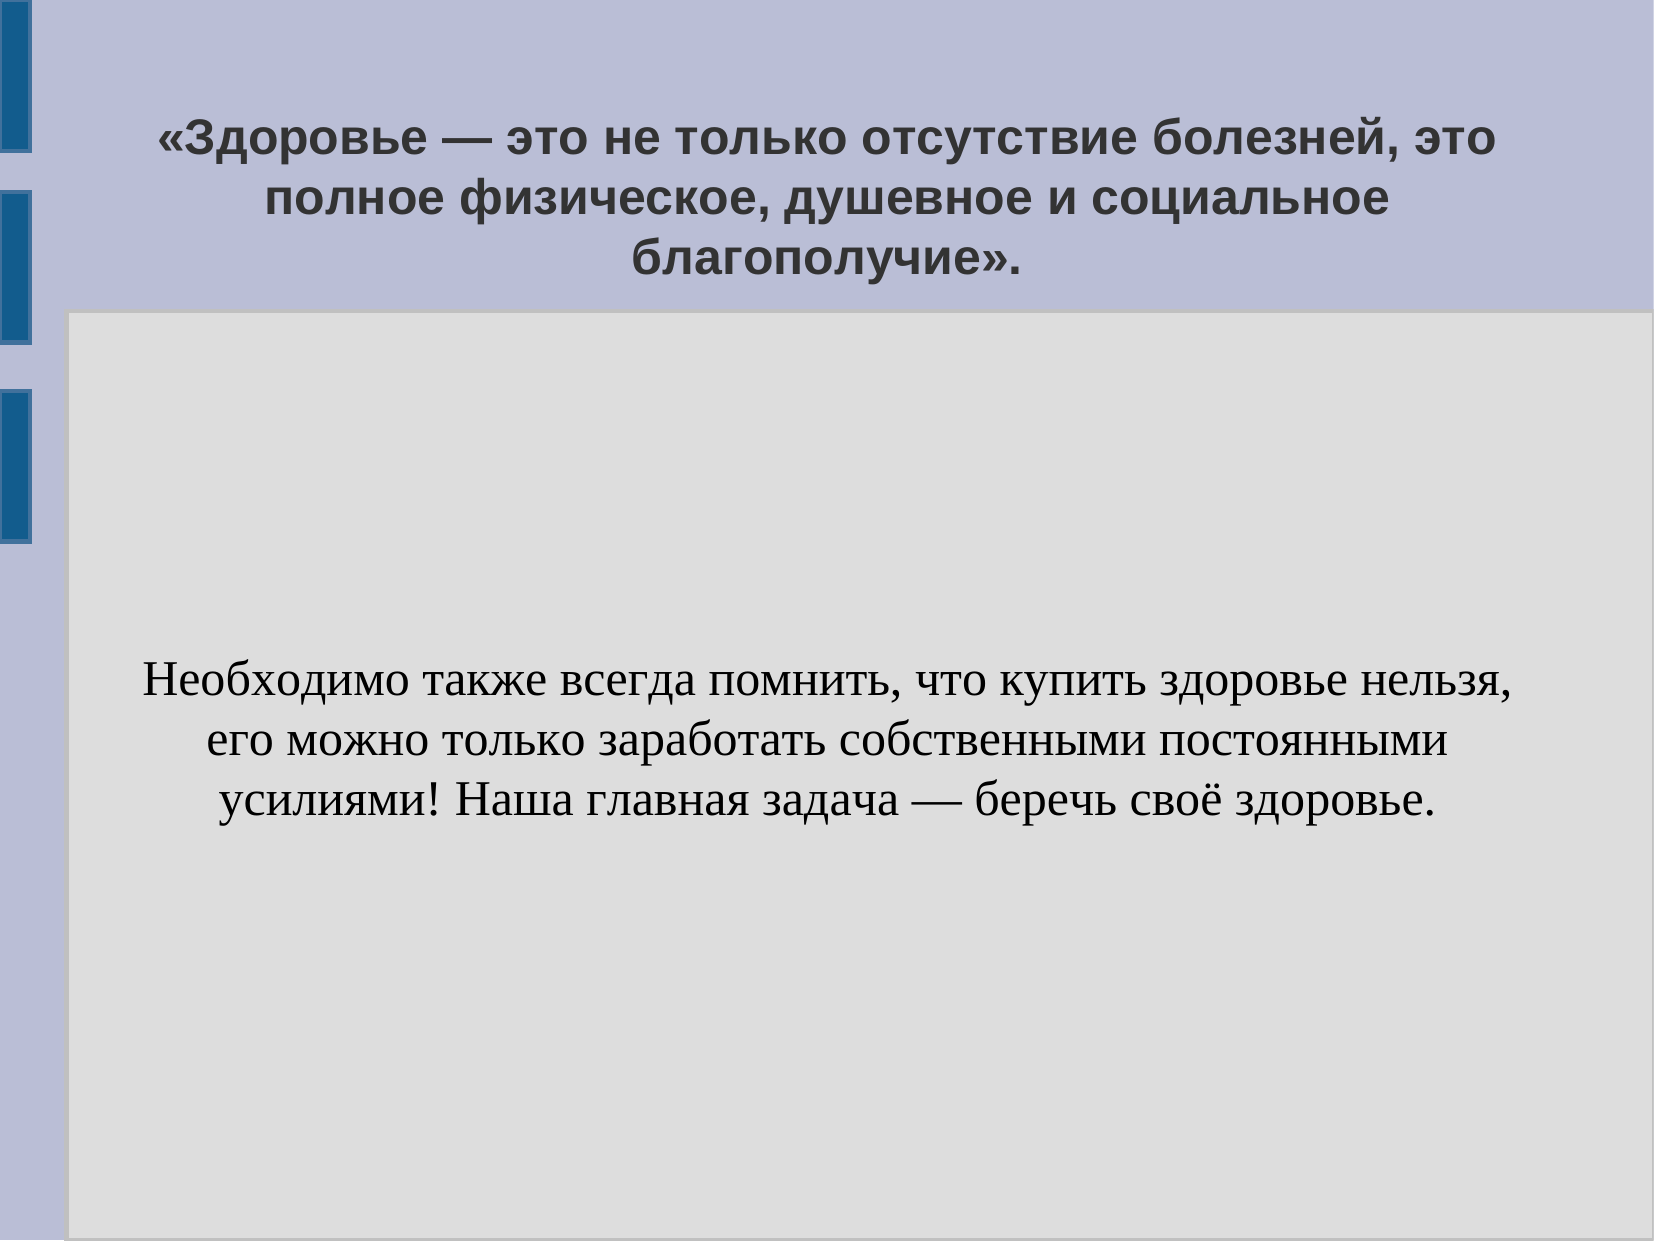

# «Здоровье — это не только отсутствие болезней, это полное физическое, душевное и социальное благополучие».
Необходимо также всегда помнить, что купить здоровье нельзя, его можно только заработать собственными постоянными усилиями! Наша главная задача — беречь своё здоровье.